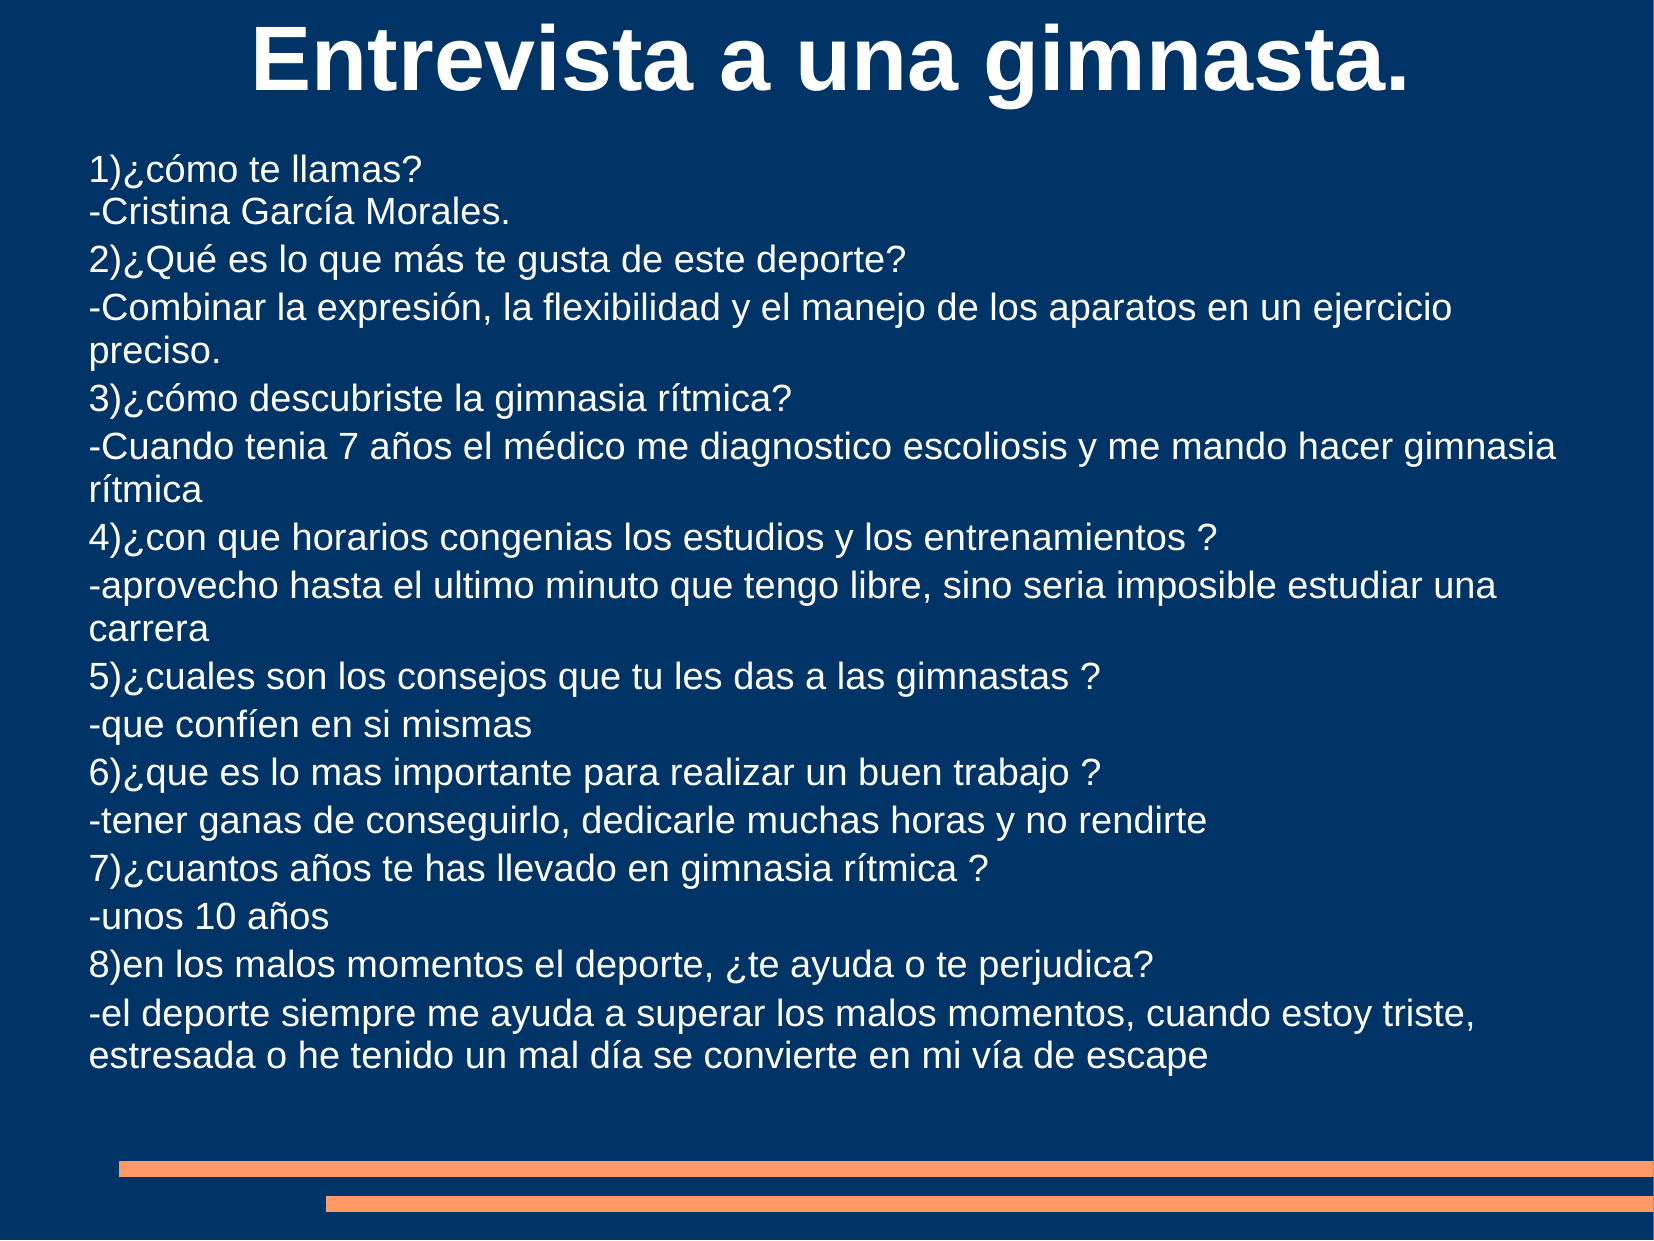

Entrevista a una gimnasta.
# 1)¿cómo te llamas?
-Cristina García Morales.
2)¿Qué es lo que más te gusta de este deporte?
-Combinar la expresión, la flexibilidad y el manejo de los aparatos en un ejercicio preciso.
3)¿cómo descubriste la gimnasia rítmica?
-Cuando tenia 7 años el médico me diagnostico escoliosis y me mando hacer gimnasia rítmica
4)¿con que horarios congenias los estudios y los entrenamientos ?
-aprovecho hasta el ultimo minuto que tengo libre, sino seria imposible estudiar una carrera
5)¿cuales son los consejos que tu les das a las gimnastas ?
-que confíen en si mismas
6)¿que es lo mas importante para realizar un buen trabajo ?
-tener ganas de conseguirlo, dedicarle muchas horas y no rendirte
7)¿cuantos años te has llevado en gimnasia rítmica ?
-unos 10 años
8)en los malos momentos el deporte, ¿te ayuda o te perjudica?
-el deporte siempre me ayuda a superar los malos momentos, cuando estoy triste, estresada o he tenido un mal día se convierte en mi vía de escape